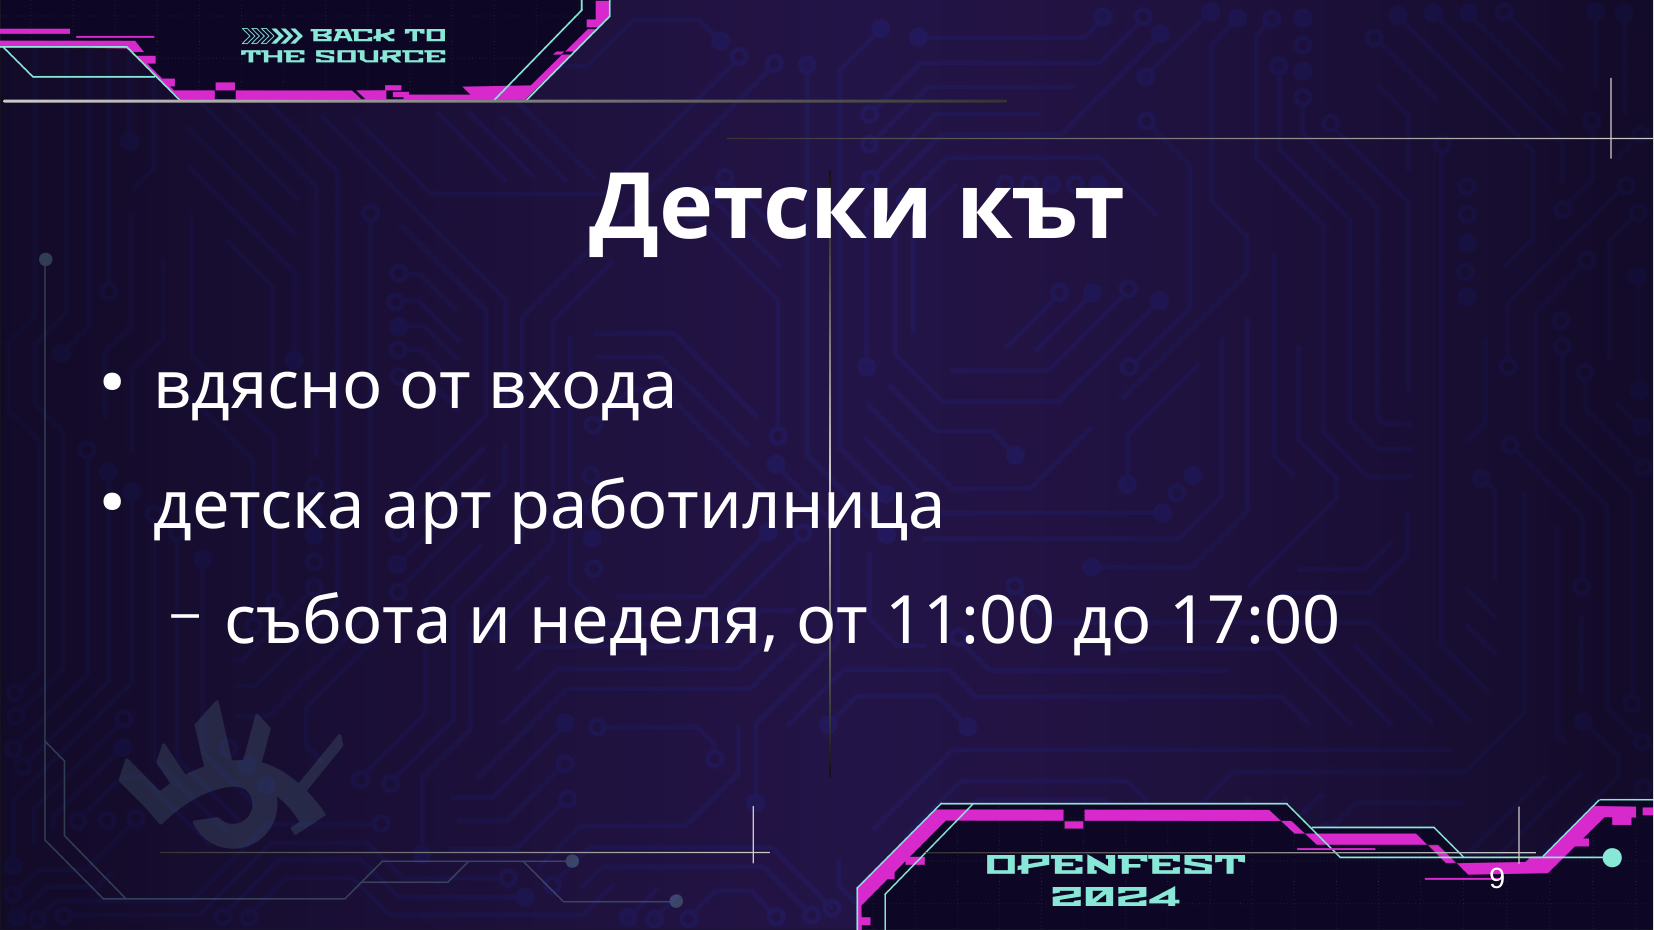

# Детски кът
вдясно от входа
детска арт работилница
събота и неделя, от 11:00 до 17:00
9